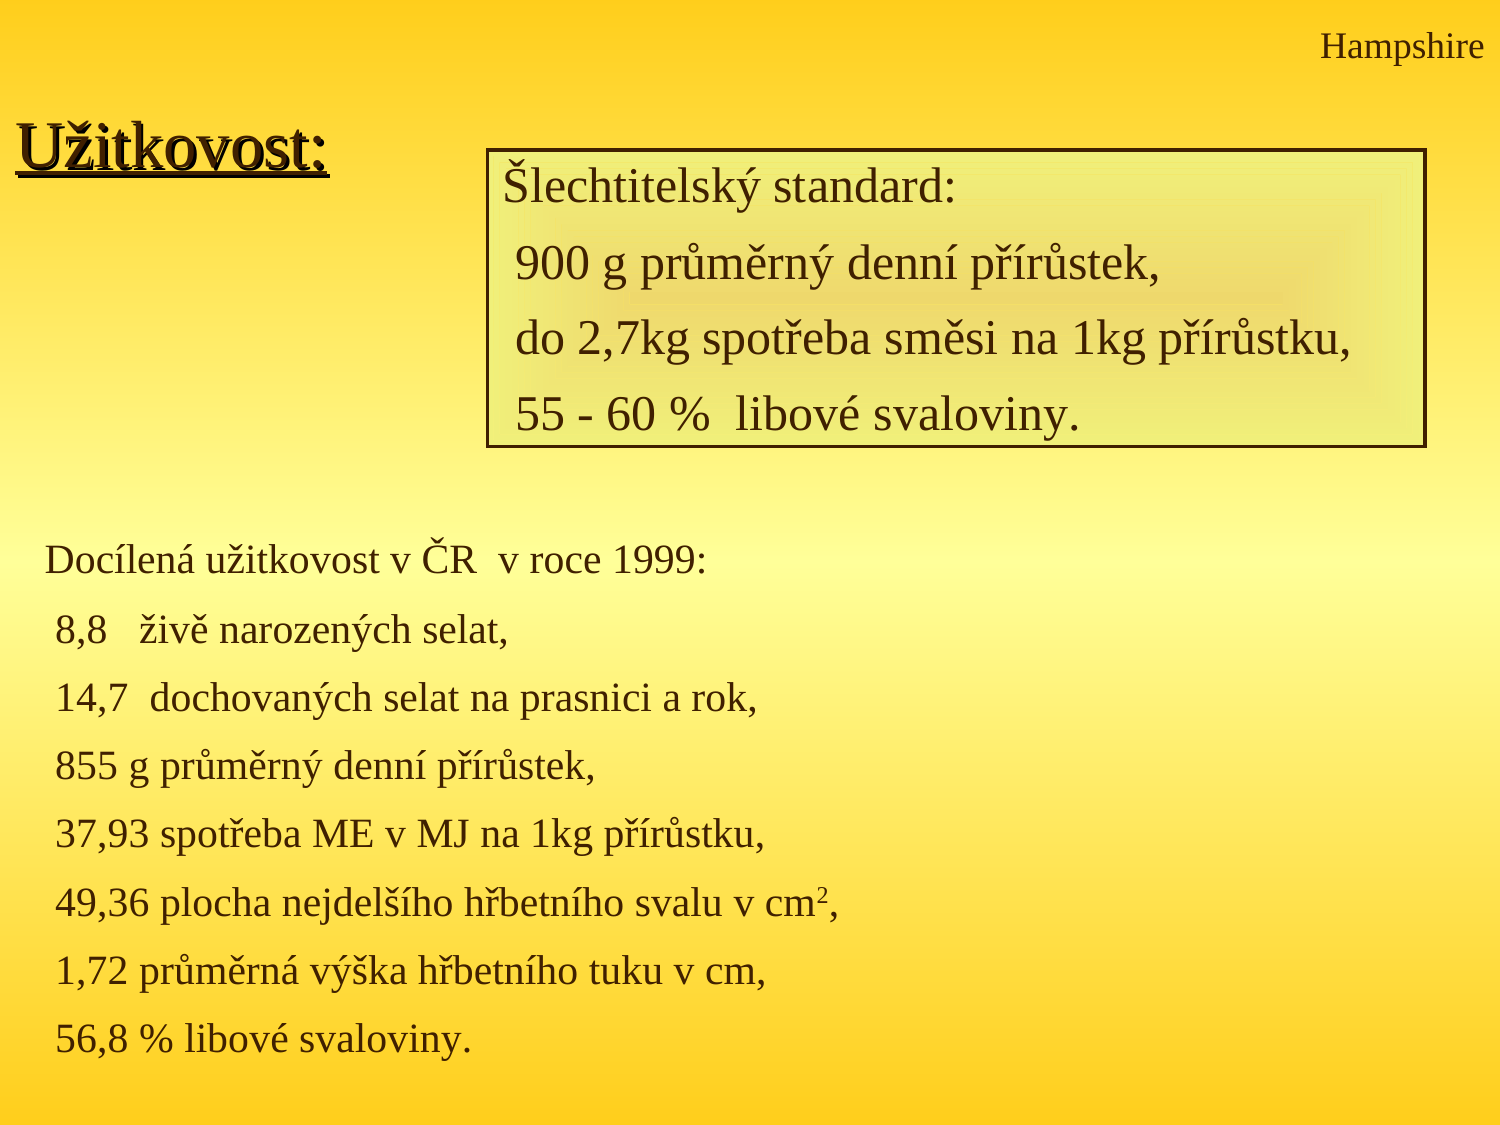

Hampshire
Užitkovost:
Šlechtitelský standard:
 900 g průměrný denní přírůstek,
 do 2,7kg spotřeba směsi na 1kg přírůstku,
 55 - 60 % libové svaloviny.
Docílená užitkovost v ČR v roce 1999:
 8,8 živě narozených selat,
 14,7 dochovaných selat na prasnici a rok,
 855 g průměrný denní přírůstek,
 37,93 spotřeba ME v MJ na 1kg přírůstku,
 49,36 plocha nejdelšího hřbetního svalu v cm2,
 1,72 průměrná výška hřbetního tuku v cm,
 56,8 % libové svaloviny.